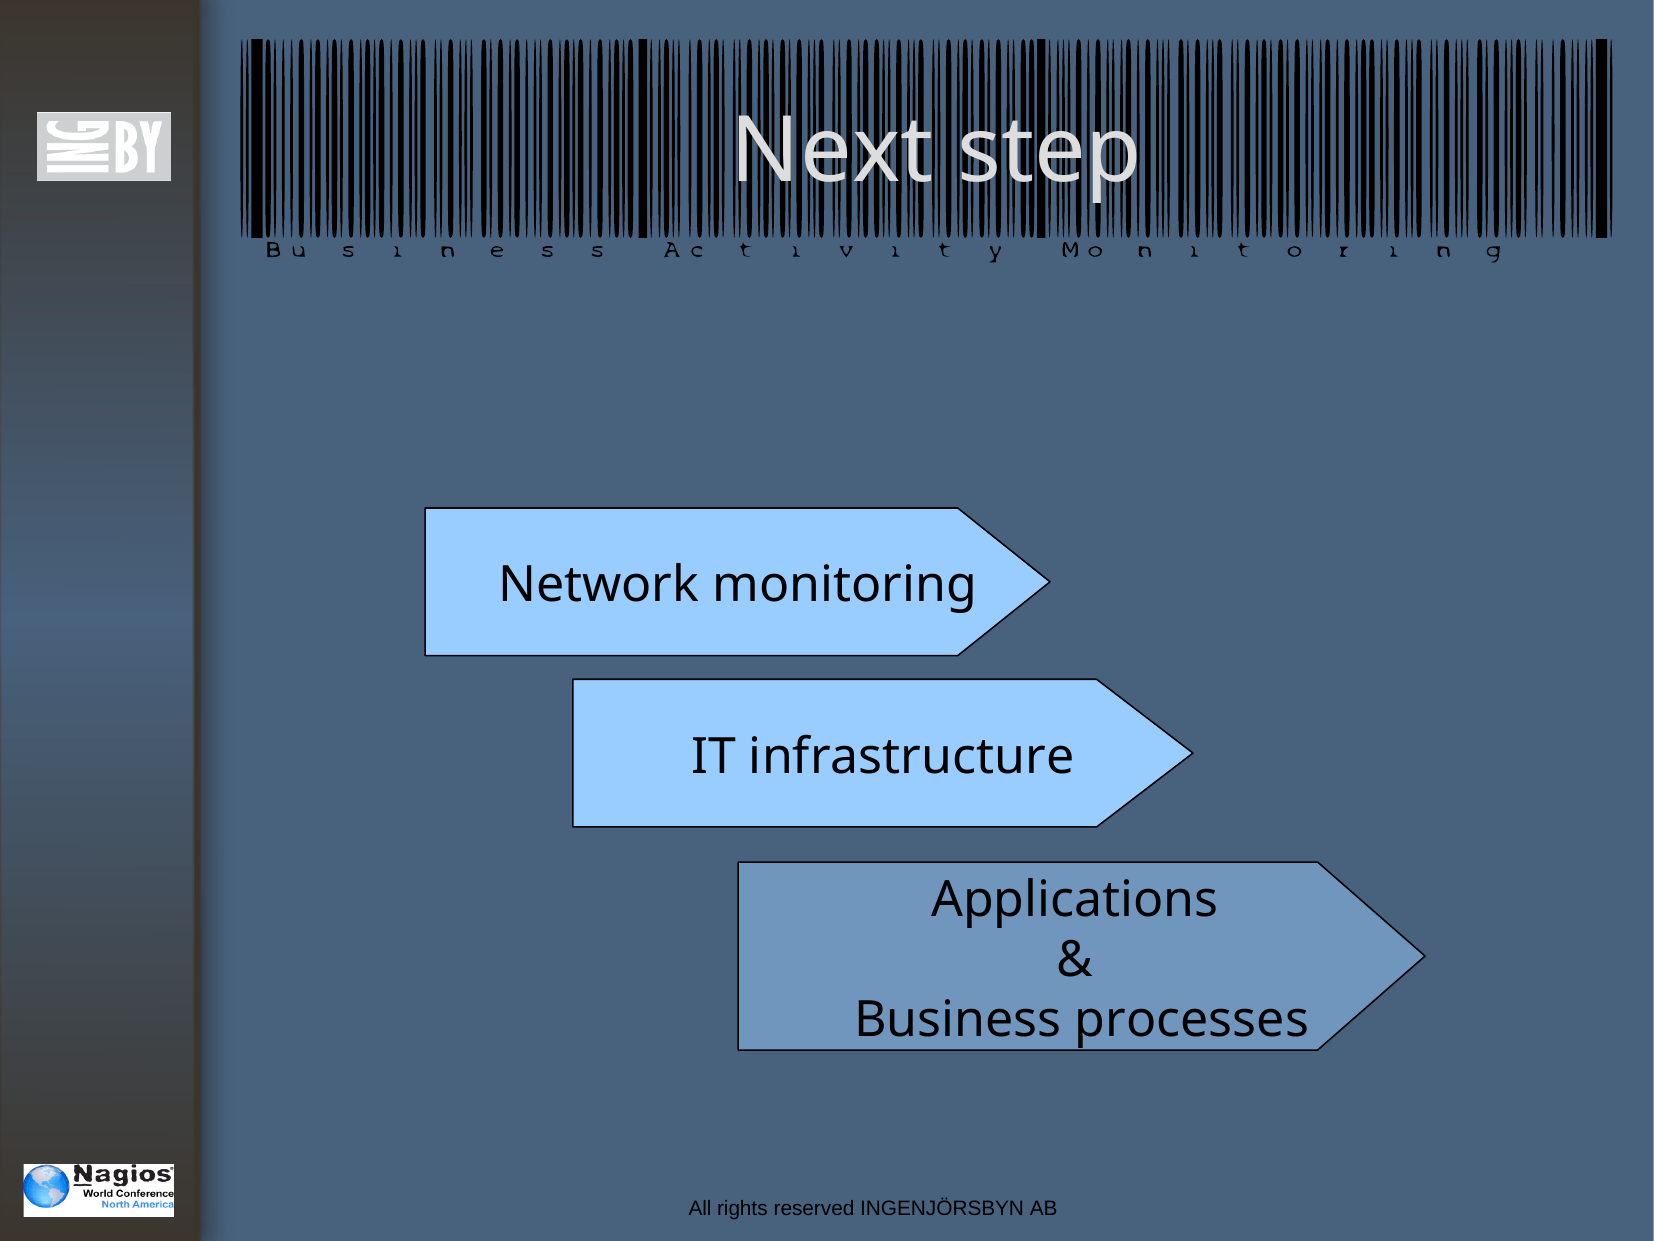

# Next step
Network monitoring
IT infrastructure
Applications
&
Business processes